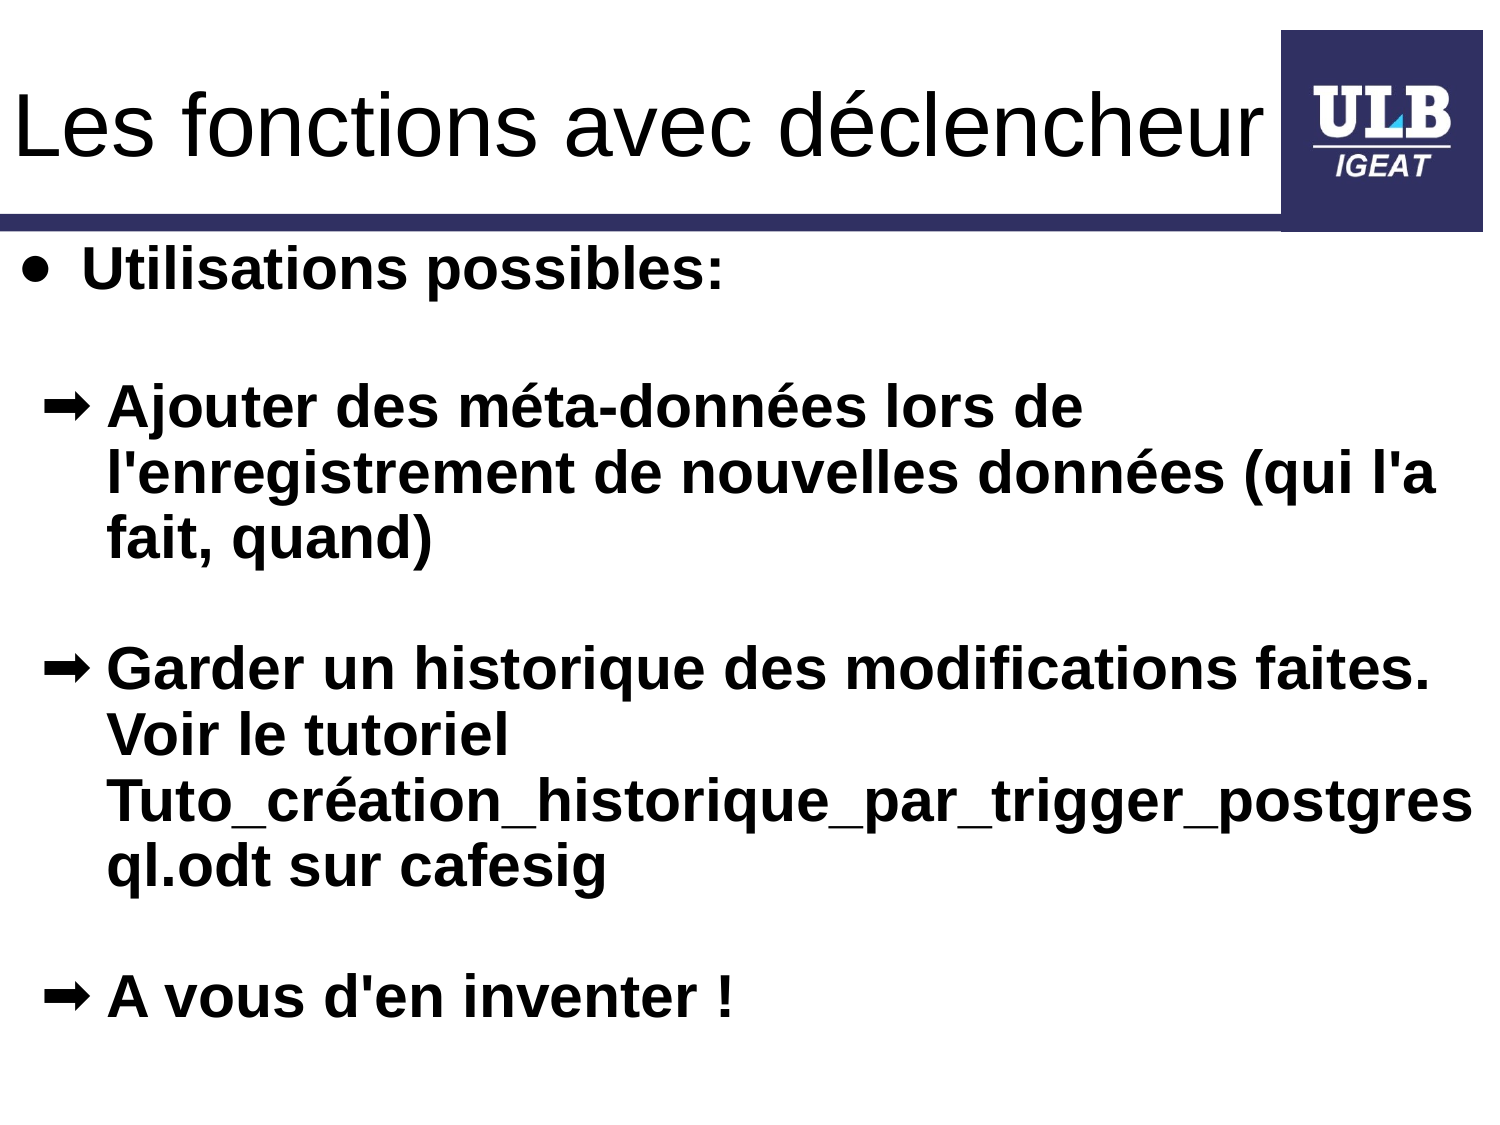

Les fonctions avec déclencheur
Utilisations possibles:
Ajouter des méta-données lors de l'enregistrement de nouvelles données (qui l'a fait, quand)
Garder un historique des modifications faites. Voir le tutoriel Tuto_création_historique_par_trigger_postgresql.odt sur cafesig
A vous d'en inventer !